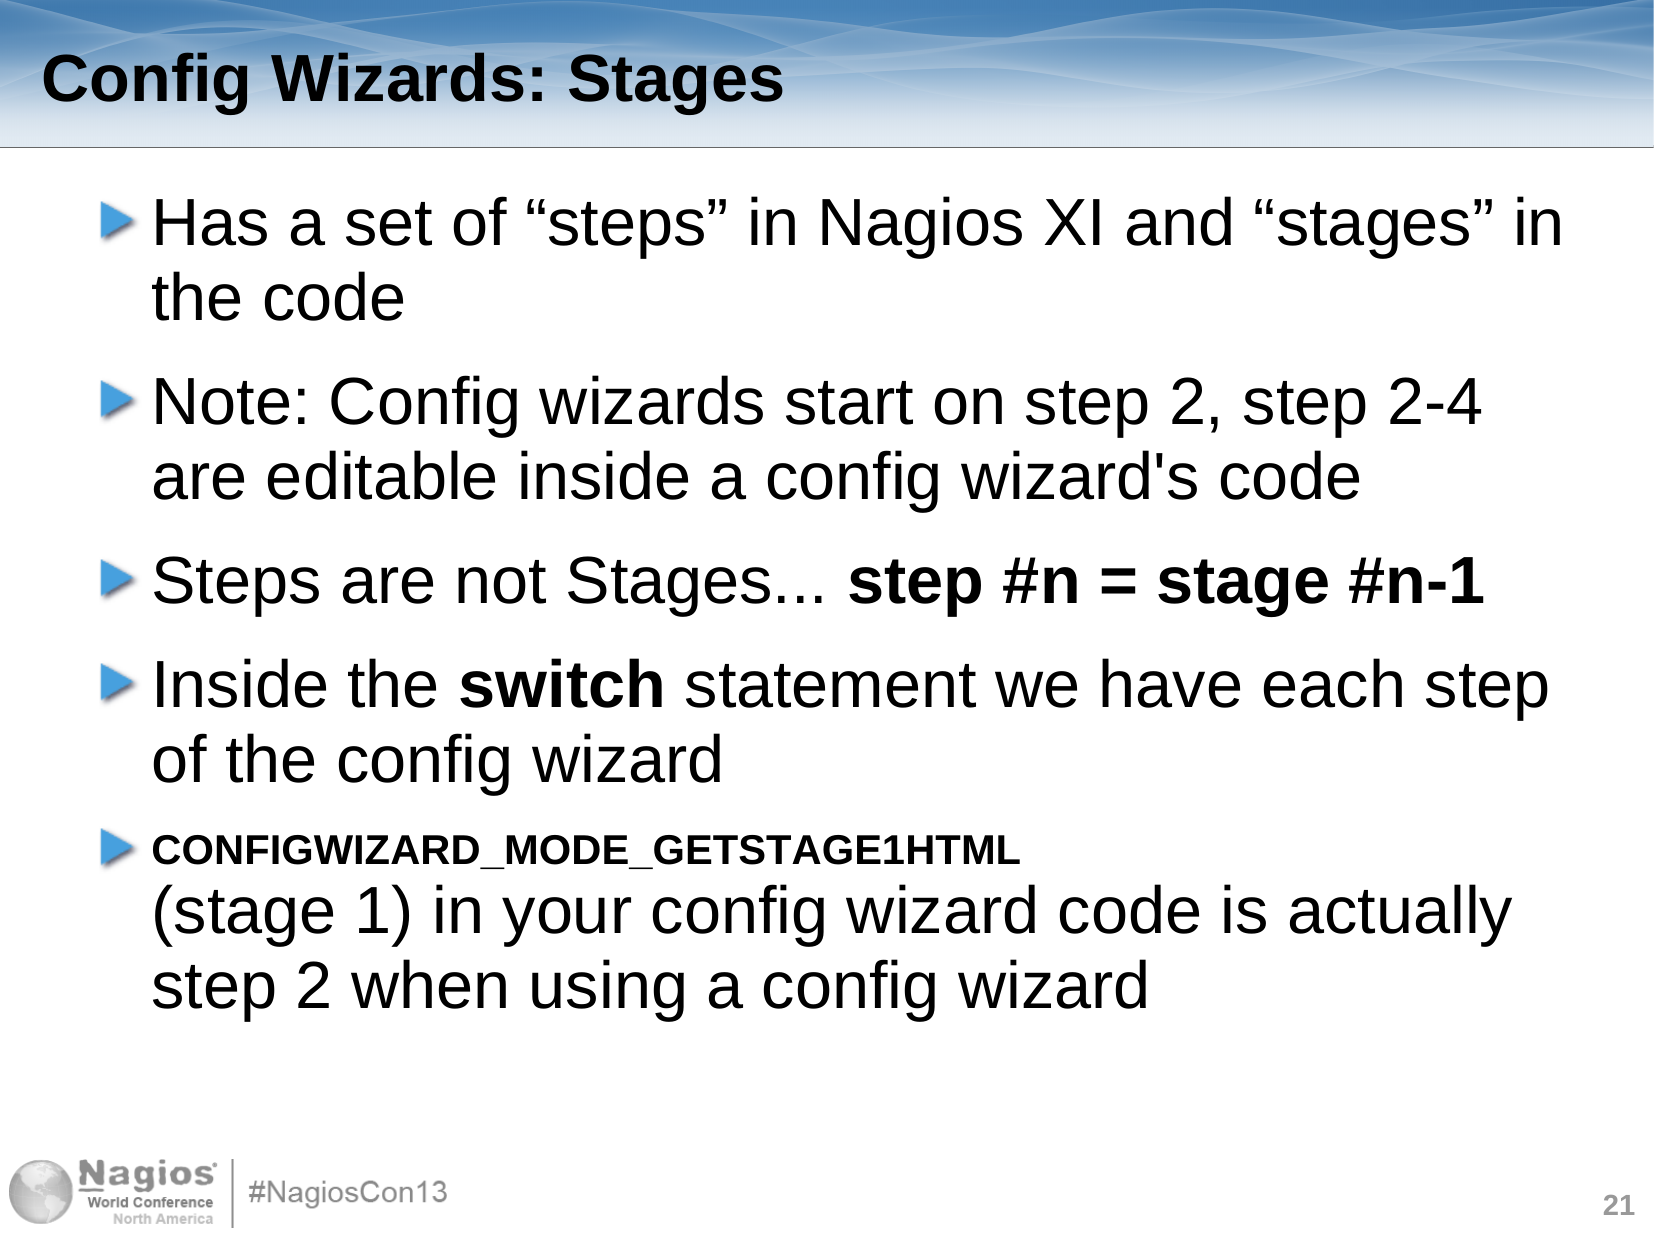

# Config Wizards: Stages
Has a set of “steps” in Nagios XI and “stages” in the code
Note: Config wizards start on step 2, step 2-4 are editable inside a config wizard's code
Steps are not Stages... step #n = stage #n-1
Inside the switch statement we have each step of the config wizard
CONFIGWIZARD_MODE_GETSTAGE1HTML
(stage 1) in your config wizard code is actually step 2 when using a config wizard
21